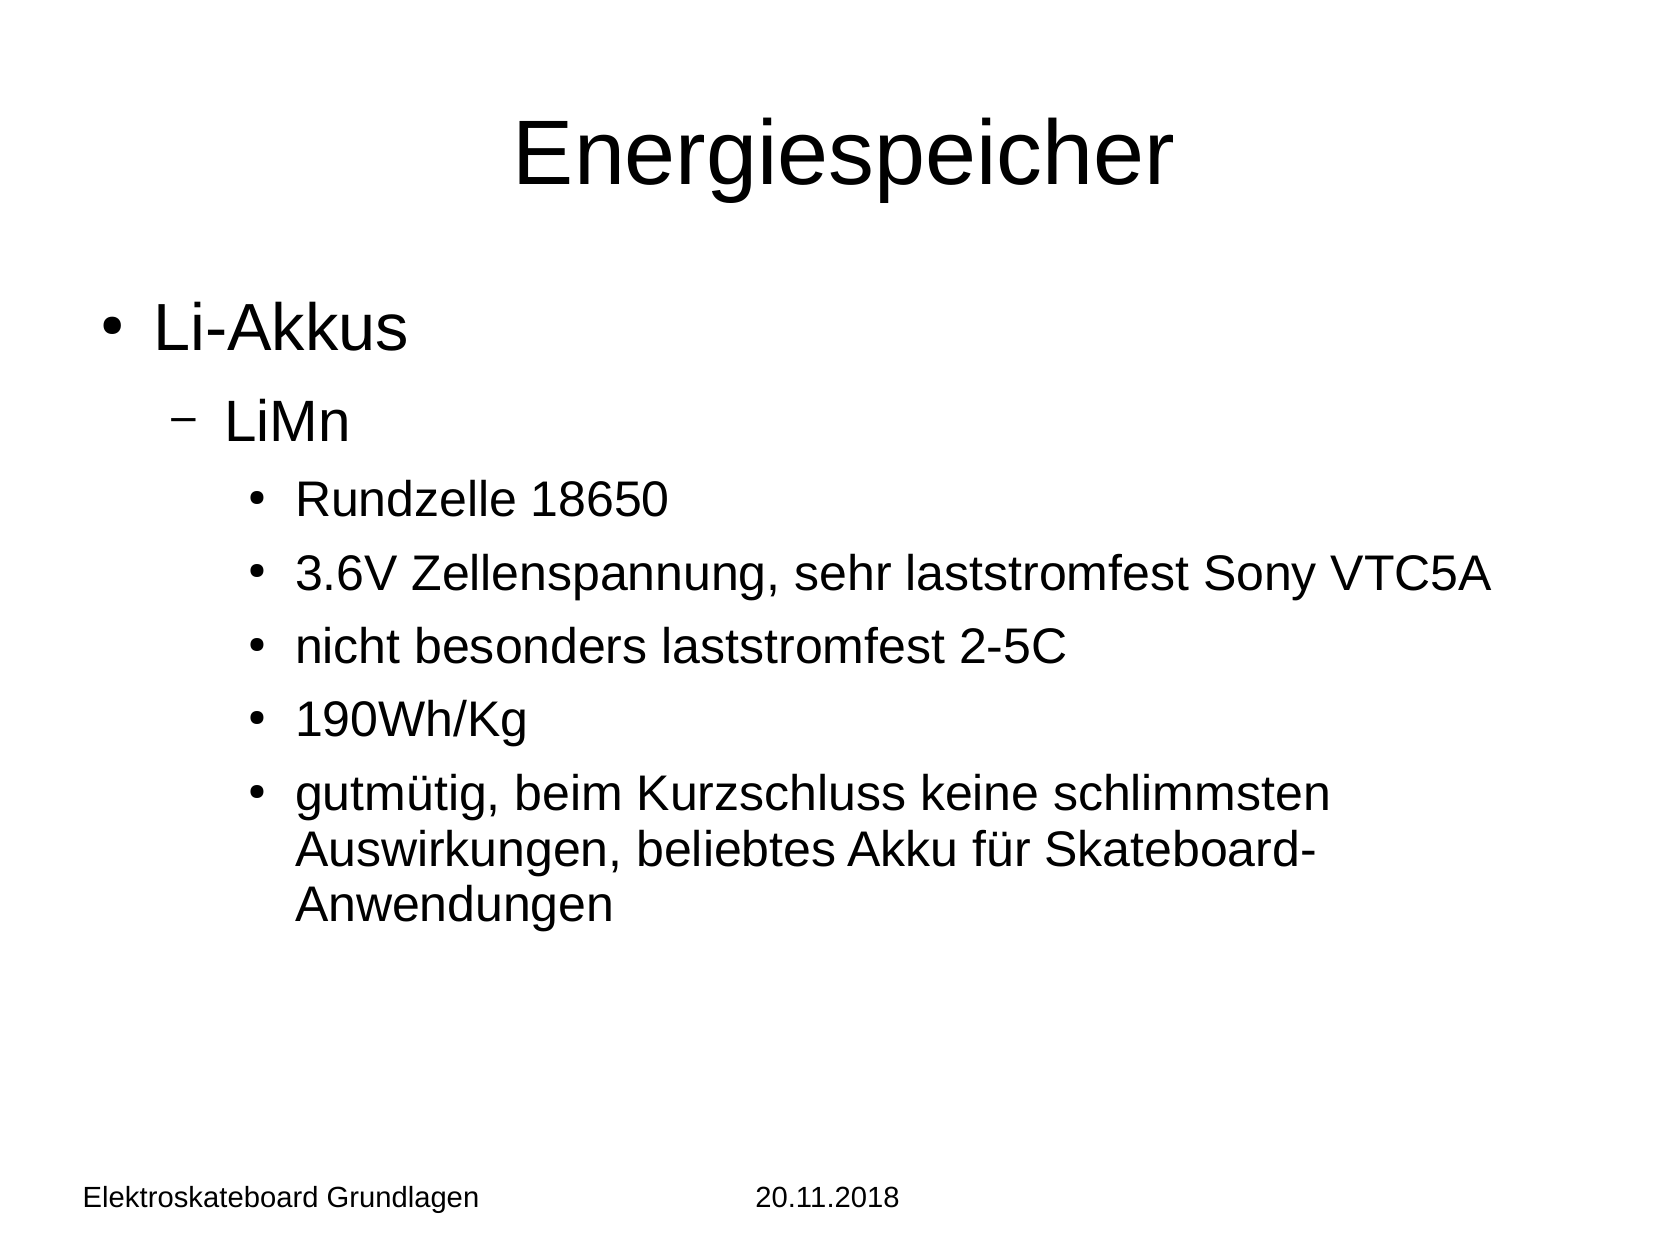

# Energiespeicher
Li-Akkus
LiMn
Rundzelle 18650
3.6V Zellenspannung, sehr laststromfest Sony VTC5A
nicht besonders laststromfest 2-5C
190Wh/Kg
gutmütig, beim Kurzschluss keine schlimmsten Auswirkungen, beliebtes Akku für Skateboard-Anwendungen